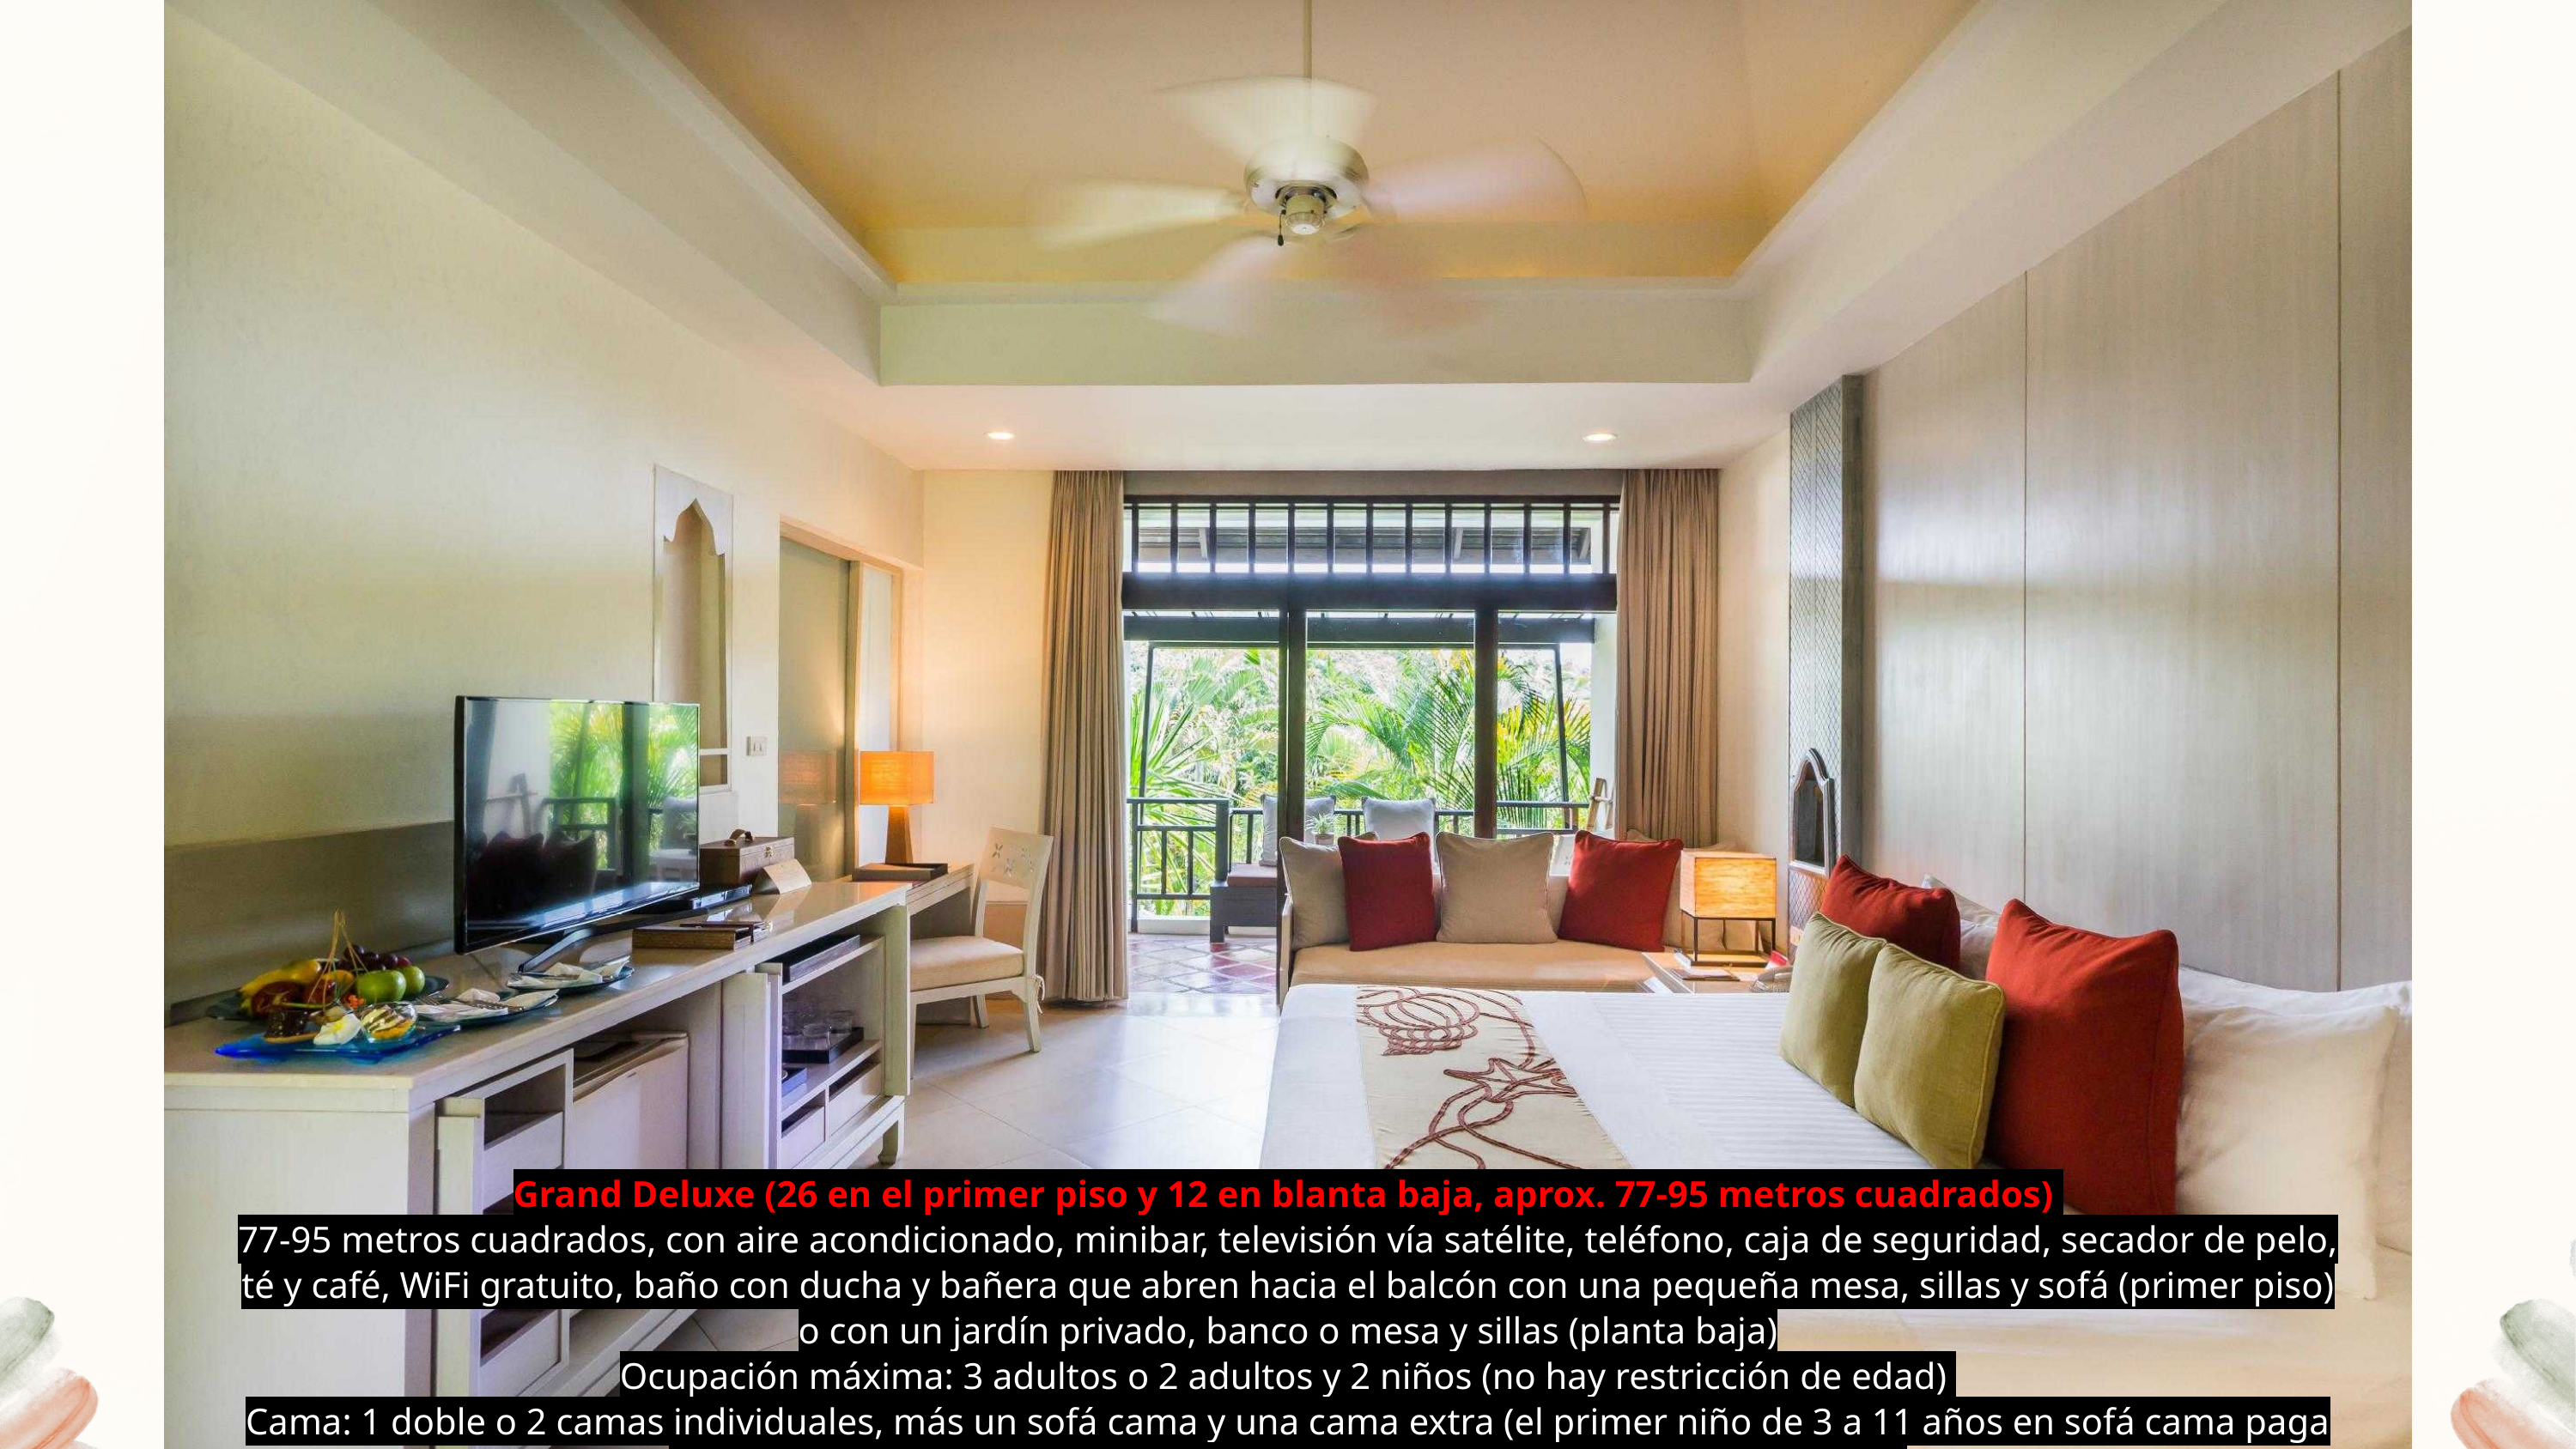

Grand Deluxe (26 en el primer piso y 12 en blanta baja, aprox. 77-95 metros cuadrados)
77-95 metros cuadrados, con aire acondicionado, minibar, televisión vía satélite, teléfono, caja de seguridad, secador de pelo, té y café, WiFi gratuito, baño con ducha y bañera que abren hacia el balcón con una pequeña mesa, sillas y sofá (primer piso) o con un jardín privado, banco o mesa y sillas (planta baja)
Ocupación máxima: 3 adultos o 2 adultos y 2 niños (no hay restricción de edad)
Cama: 1 doble o 2 camas individuales, más un sofá cama y una cama extra (el primer niño de 3 a 11 años en sofá cama paga sólo desayuno, al segundo solo el 50% de la cama supletoria para adulto)
Vista : Jardines (primer piso o planta baja están disponibles bajo petición)